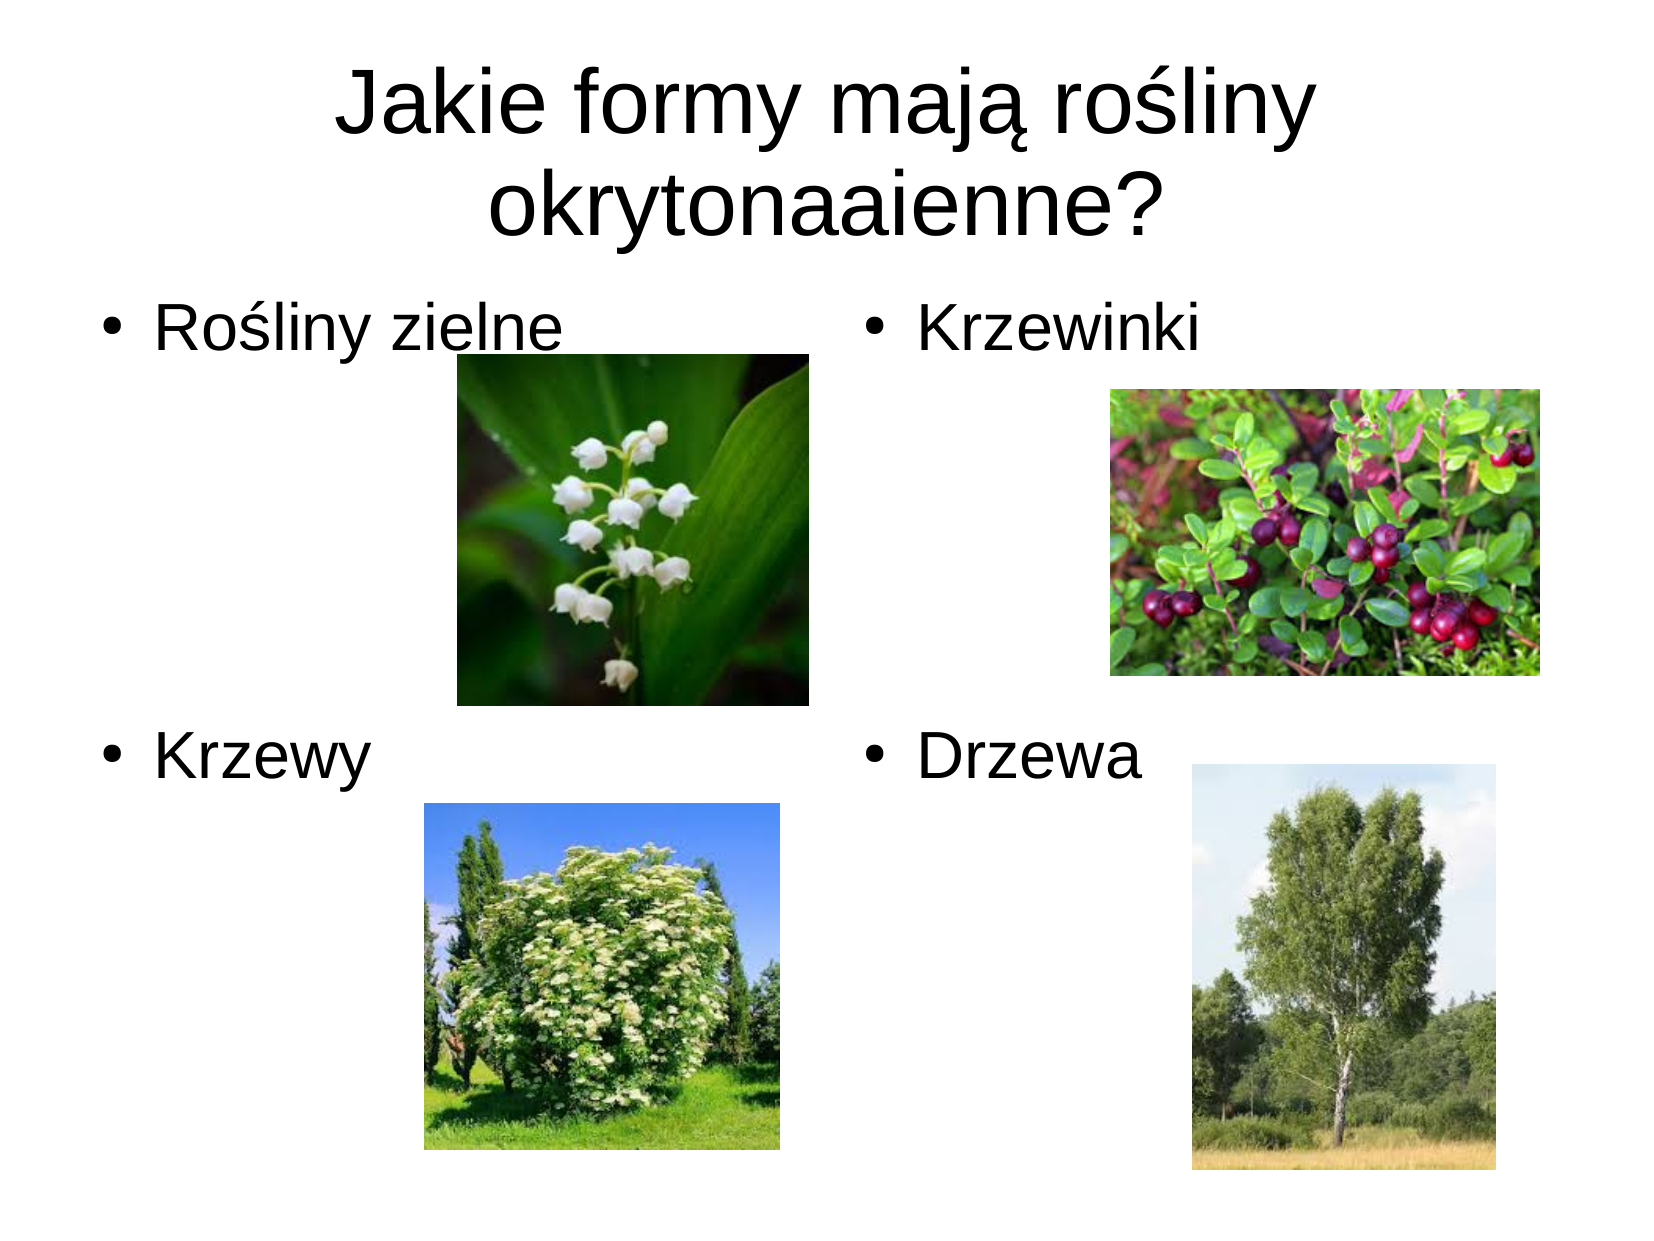

# Jakie formy mają rośliny okrytonaaienne?
Rośliny zielne
Krzewinki
Krzewy
Drzewa